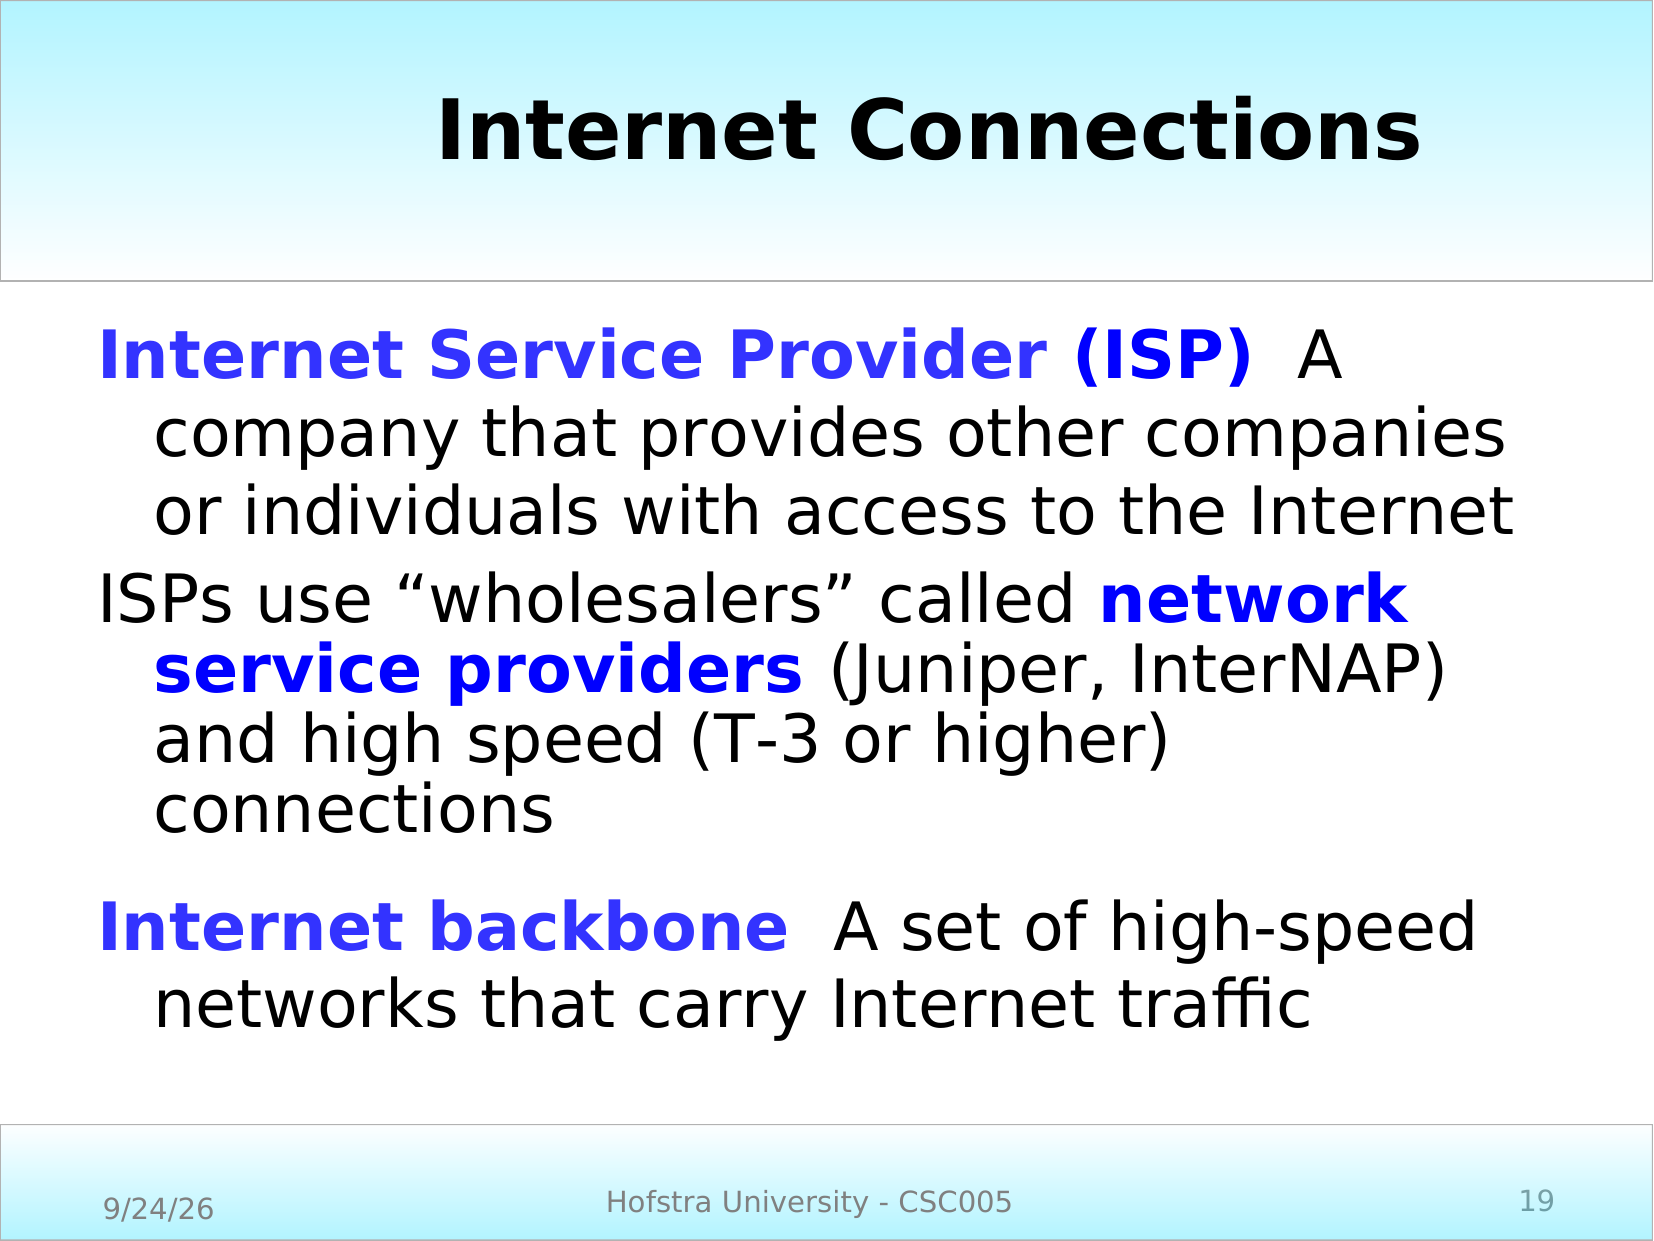

# Internet Connections
Internet Service Provider (ISP) A company that provides other companies or individuals with access to the Internet
ISPs use “wholesalers” called network service providers (Juniper, InterNAP) and high speed (T-3 or higher) connections
Internet backbone A set of high-speed networks that carry Internet traffic
19
Hofstra University - CSC005